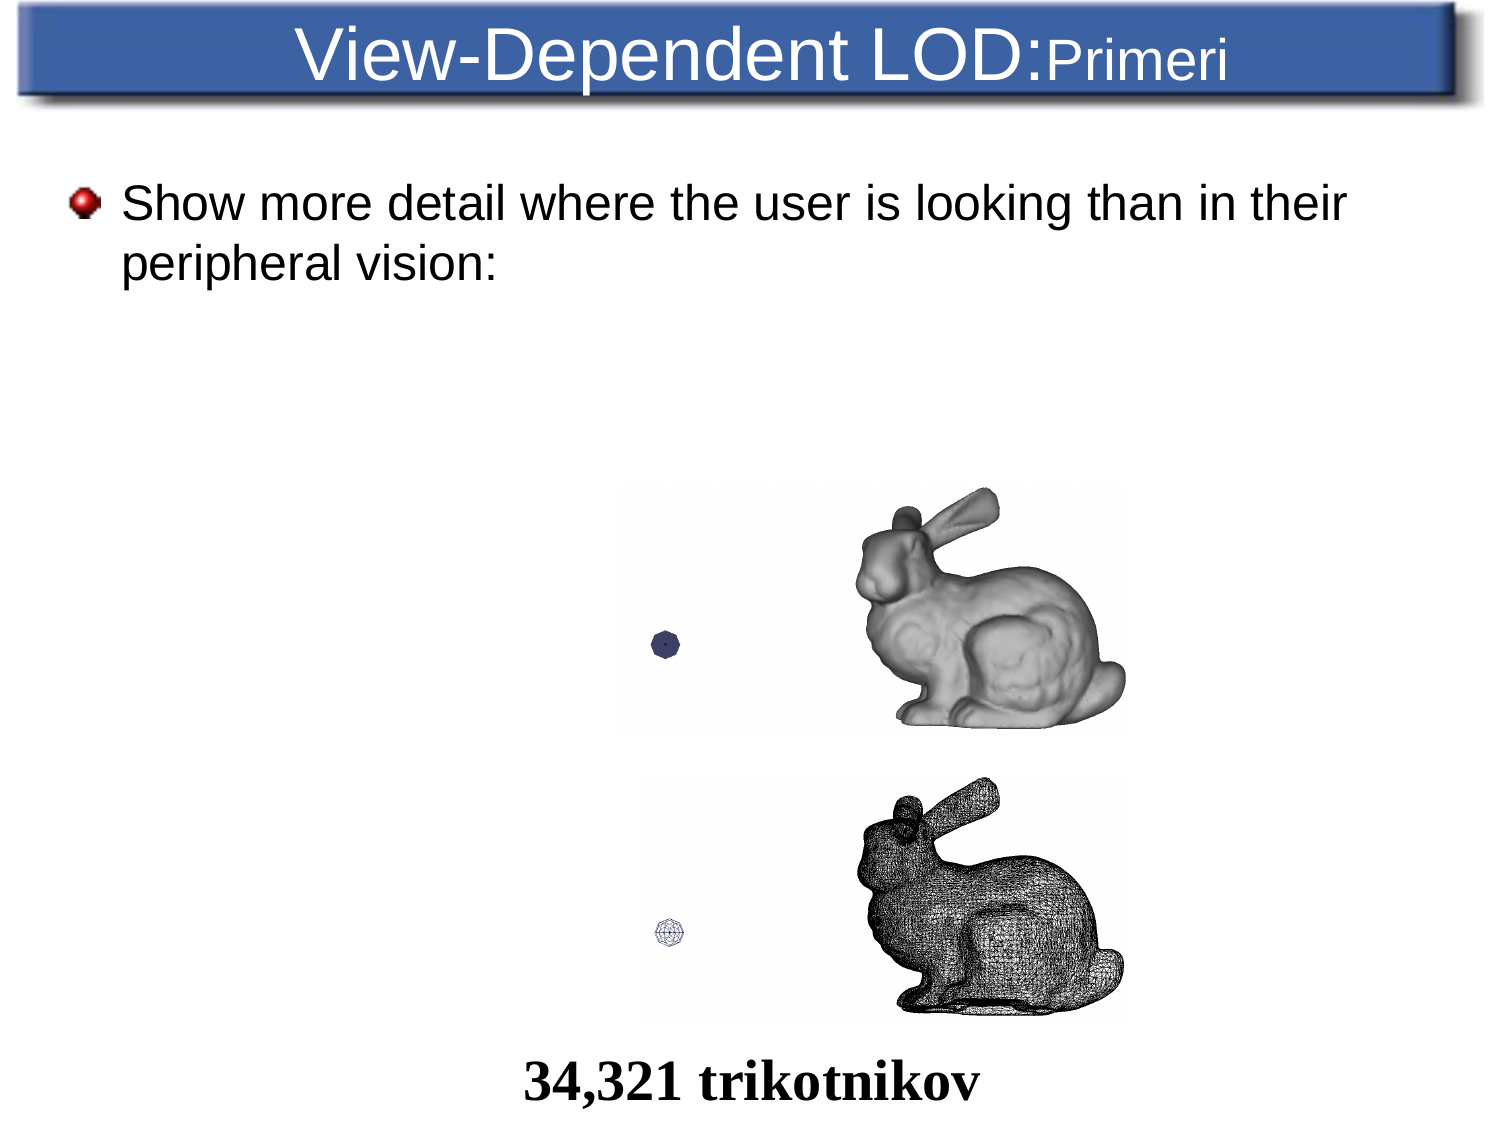

# View-Dependent LOD:Primeri
Show more detail where the user is looking than in their peripheral vision:
34,321 trikotnikov